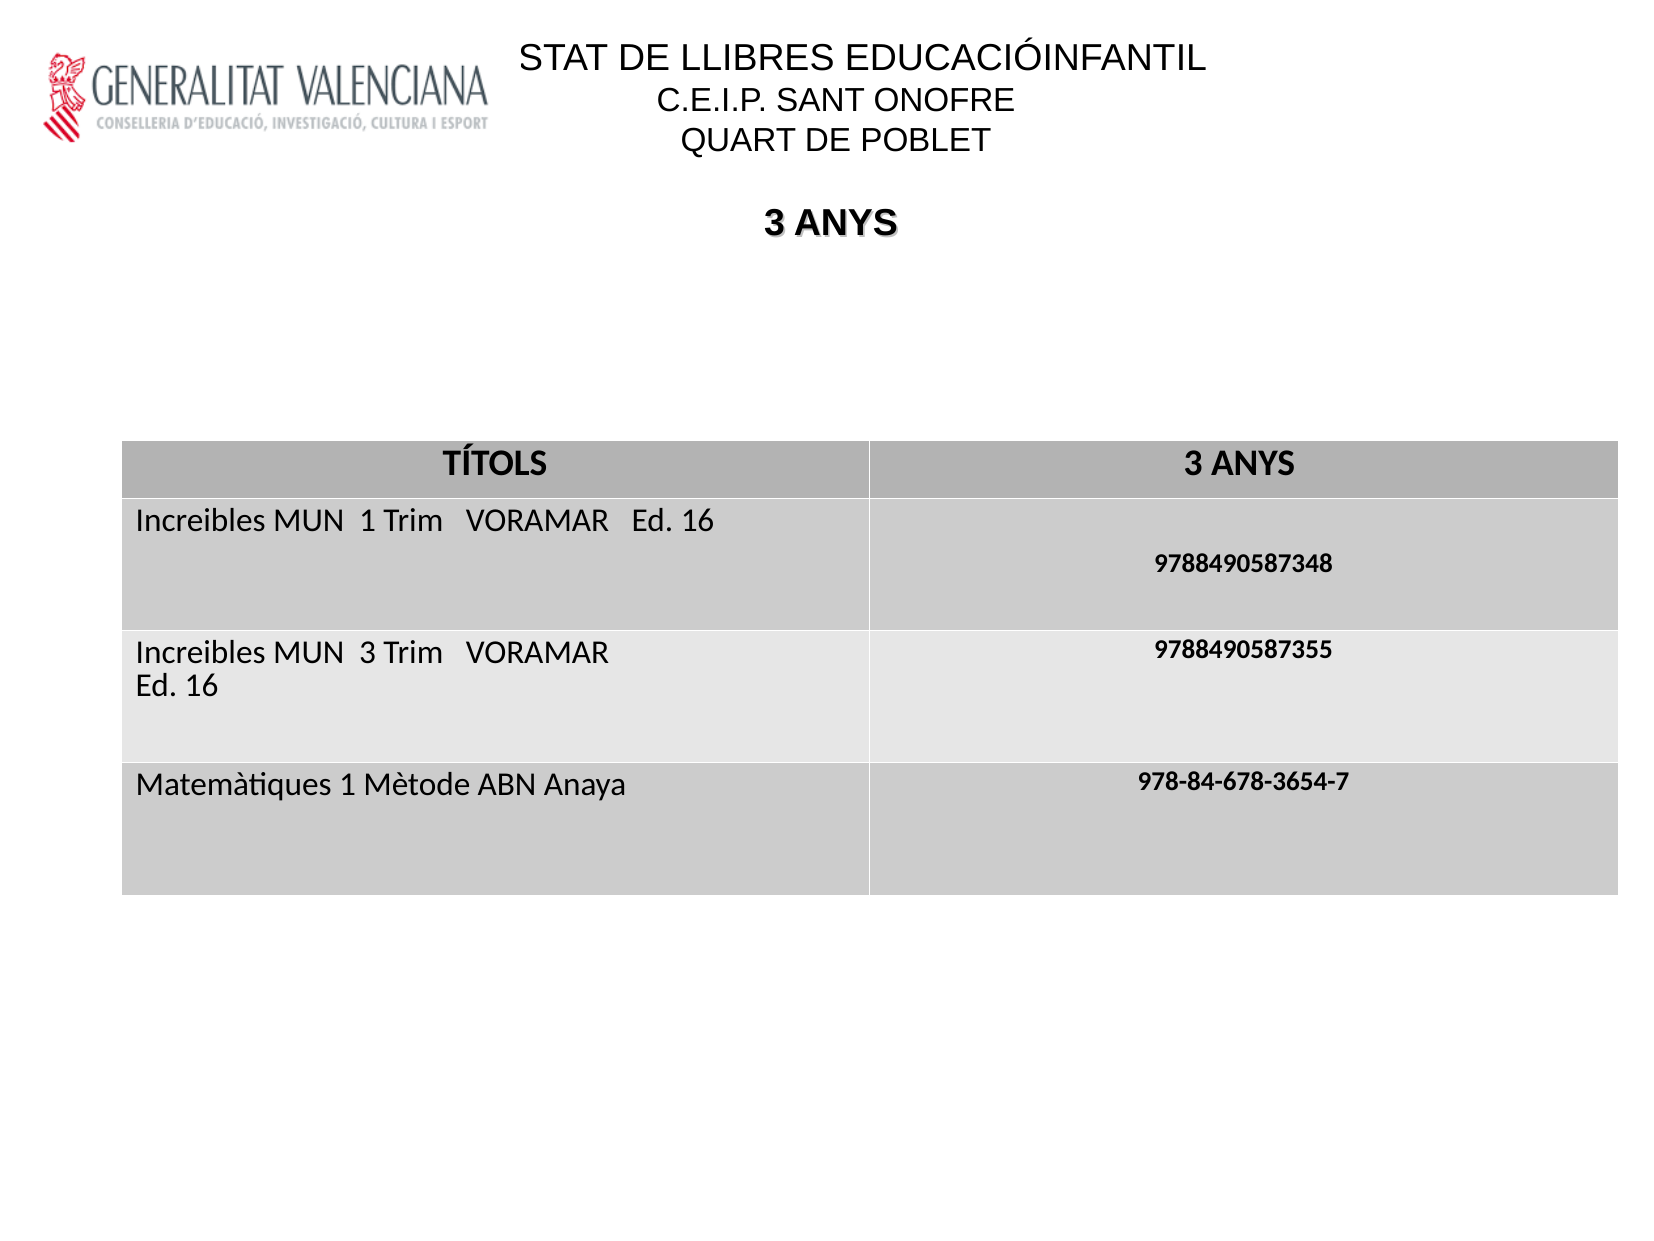

LLISTAT DE LLIBRES EDUCACIÓINFANTIL
C.E.I.P. SANT ONOFRE
QUART DE POBLET
3 ANYS
| TÍTOLS | 3 ANYS |
| --- | --- |
| Increibles MUN 1 Trim VORAMAR Ed. 16 | 9788490587348 |
| Increibles MUN 3 Trim VORAMAR Ed. 16 | 9788490587355 |
| Matemàtiques 1 Mètode ABN Anaya | 978-84-678-3654-7 |